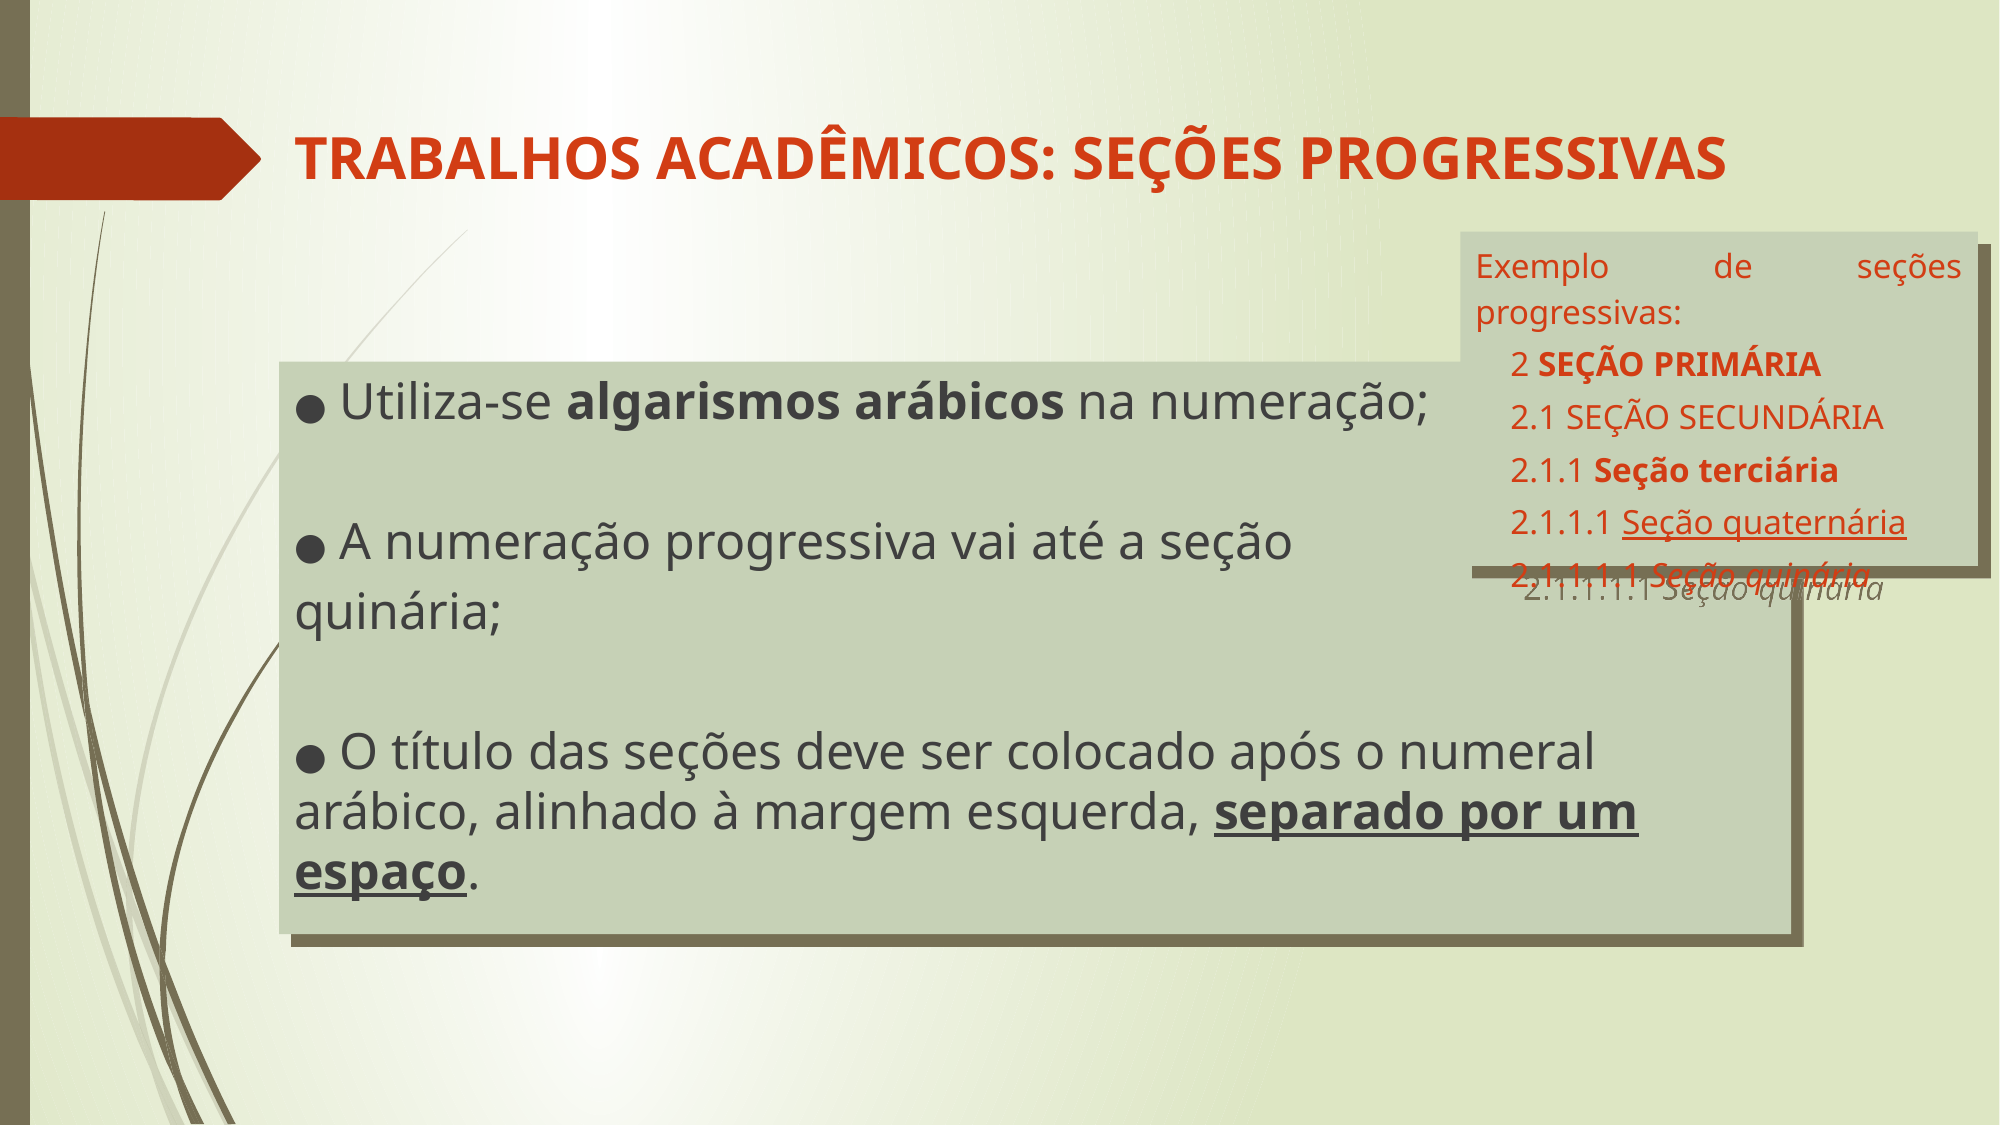

TRABALHOS ACADÊMICOS: SEÇÕES PROGRESSIVAS
Exemplo de seções progressivas:
 2 SEÇÃO PRIMÁRIA
 2.1 SEÇÃO SECUNDÁRIA
 2.1.1 Seção terciária
 2.1.1.1 Seção quaternária
 2.1.1.1.1 Seção quinária
● Utiliza-se algarismos arábicos na numeração;
● A numeração progressiva vai até a seção
quinária;
● O título das seções deve ser colocado após o numeral arábico, alinhado à margem esquerda, separado por um espaço.